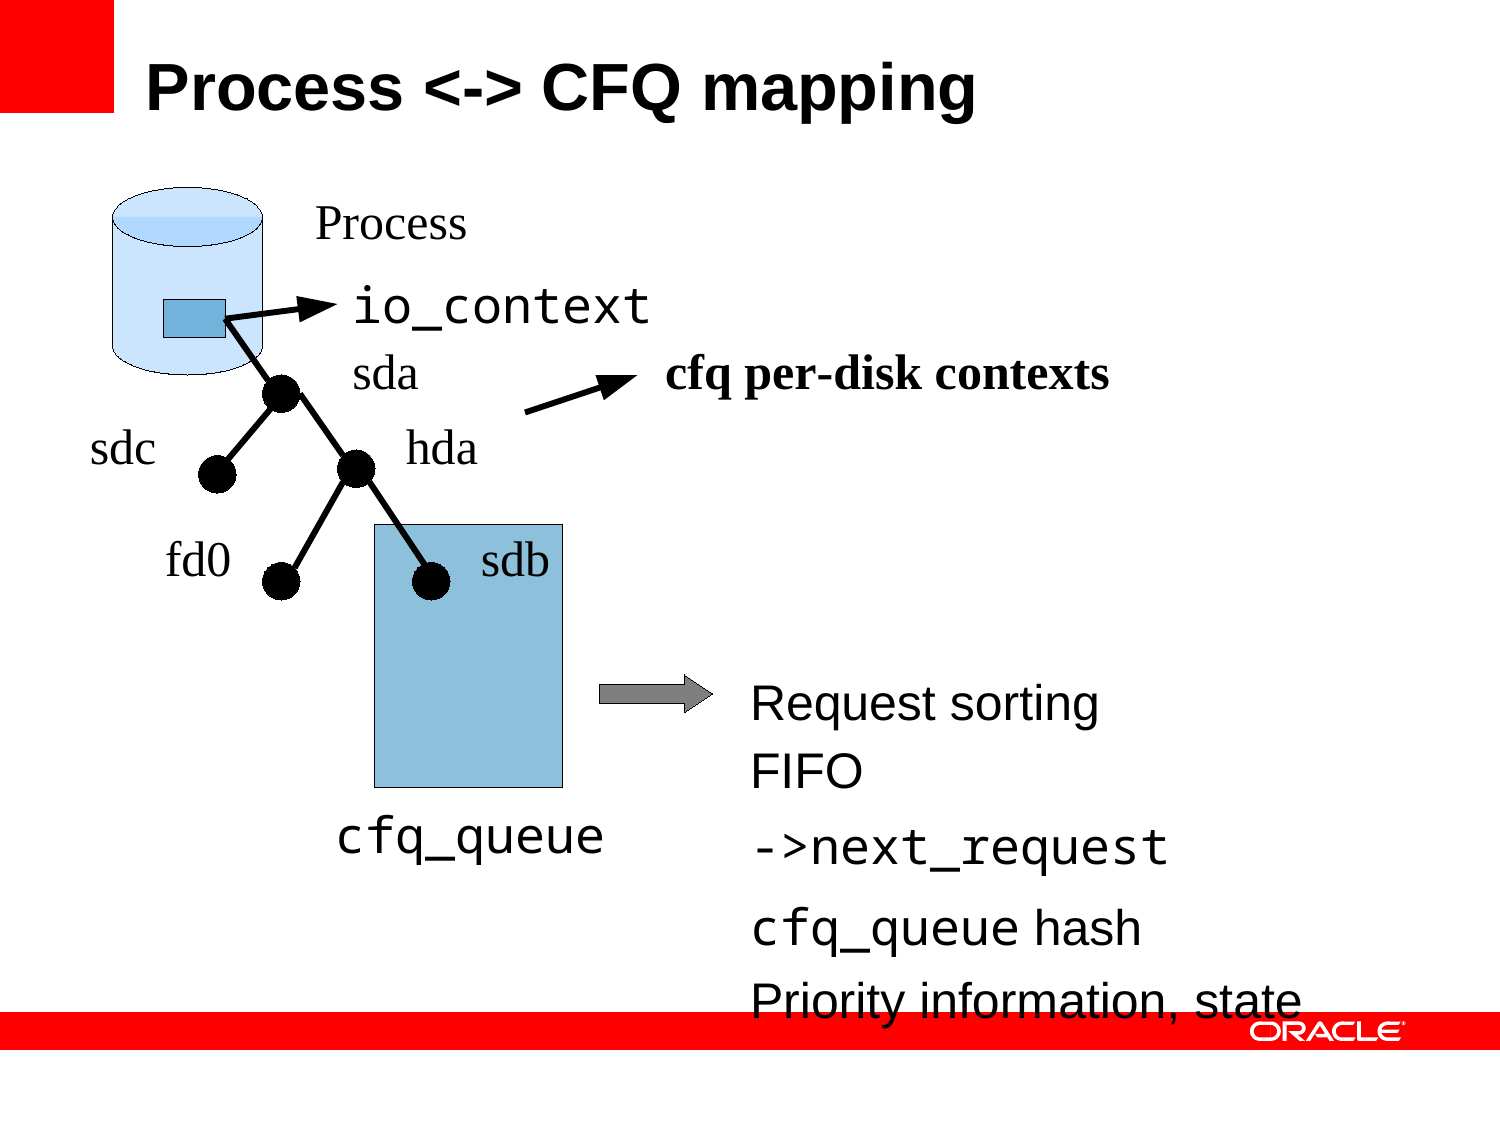

# Process <-> CFQ mapping
Process
io_context
cfq per-disk contexts
sda
sdc
hda
fd0
sdb
Request sorting
FIFO
->next_request
cfq_queue hash
Priority information, state
cfq_queue